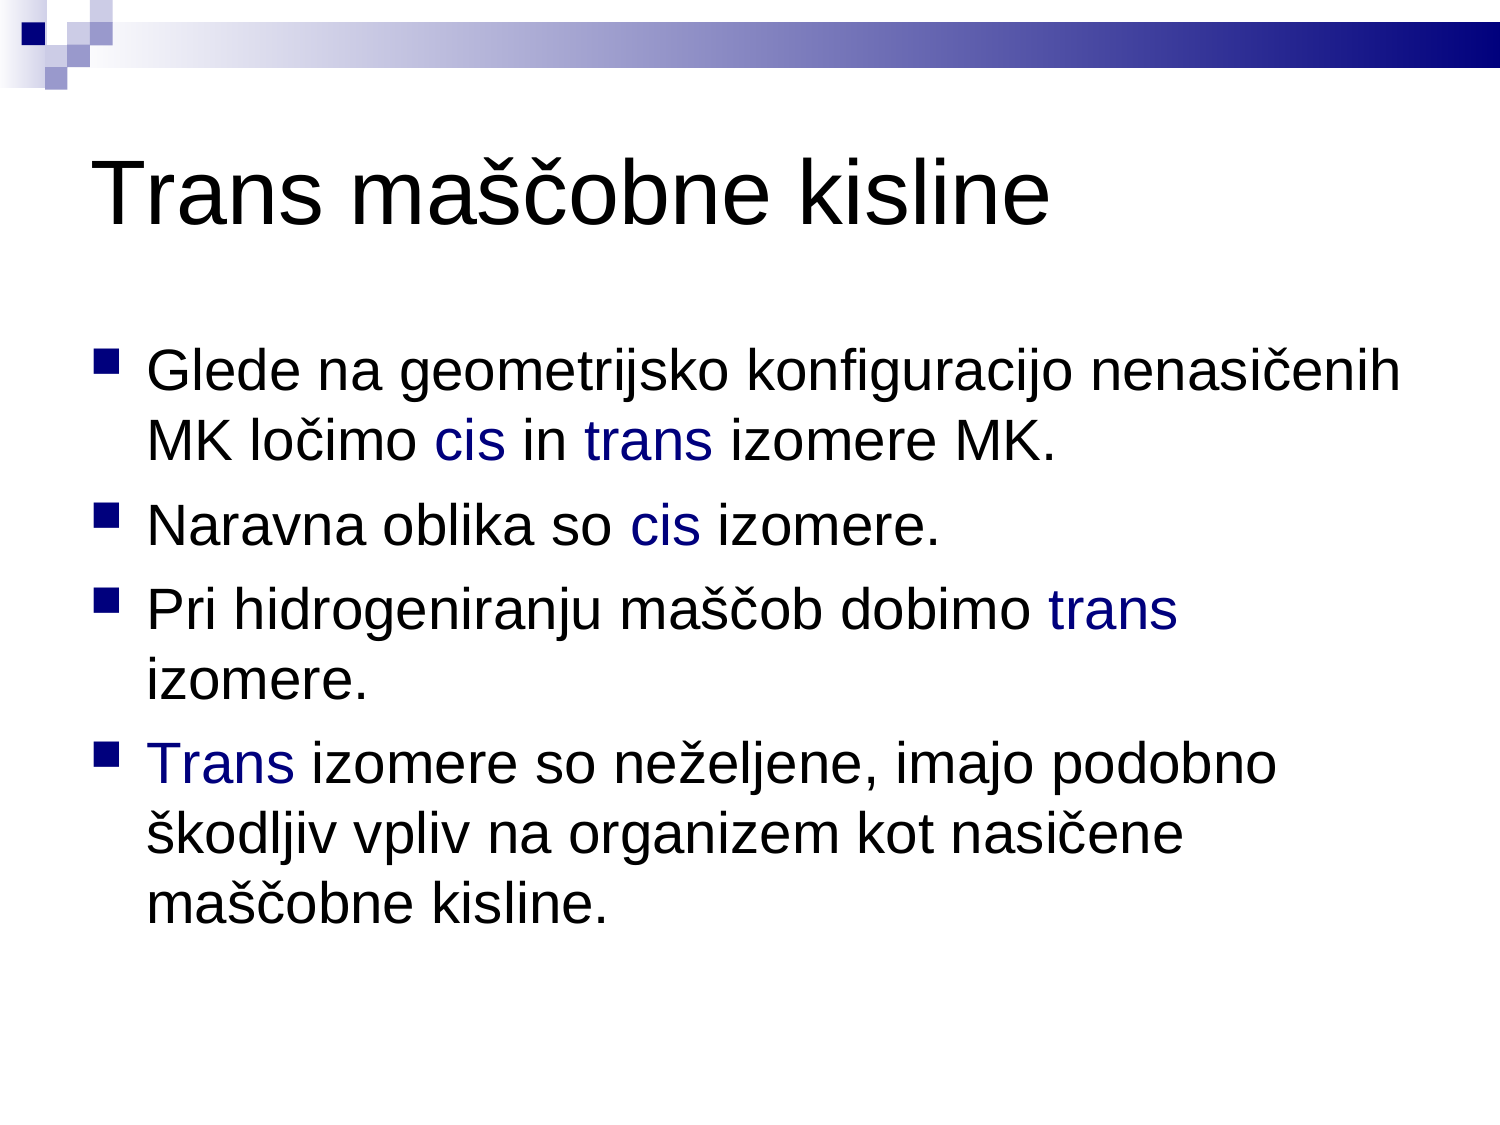

# Trans maščobne kisline
Glede na geometrijsko konfiguracijo nenasičenih MK ločimo cis in trans izomere MK.
Naravna oblika so cis izomere.
Pri hidrogeniranju maščob dobimo trans izomere.
Trans izomere so neželjene, imajo podobno škodljiv vpliv na organizem kot nasičene maščobne kisline.